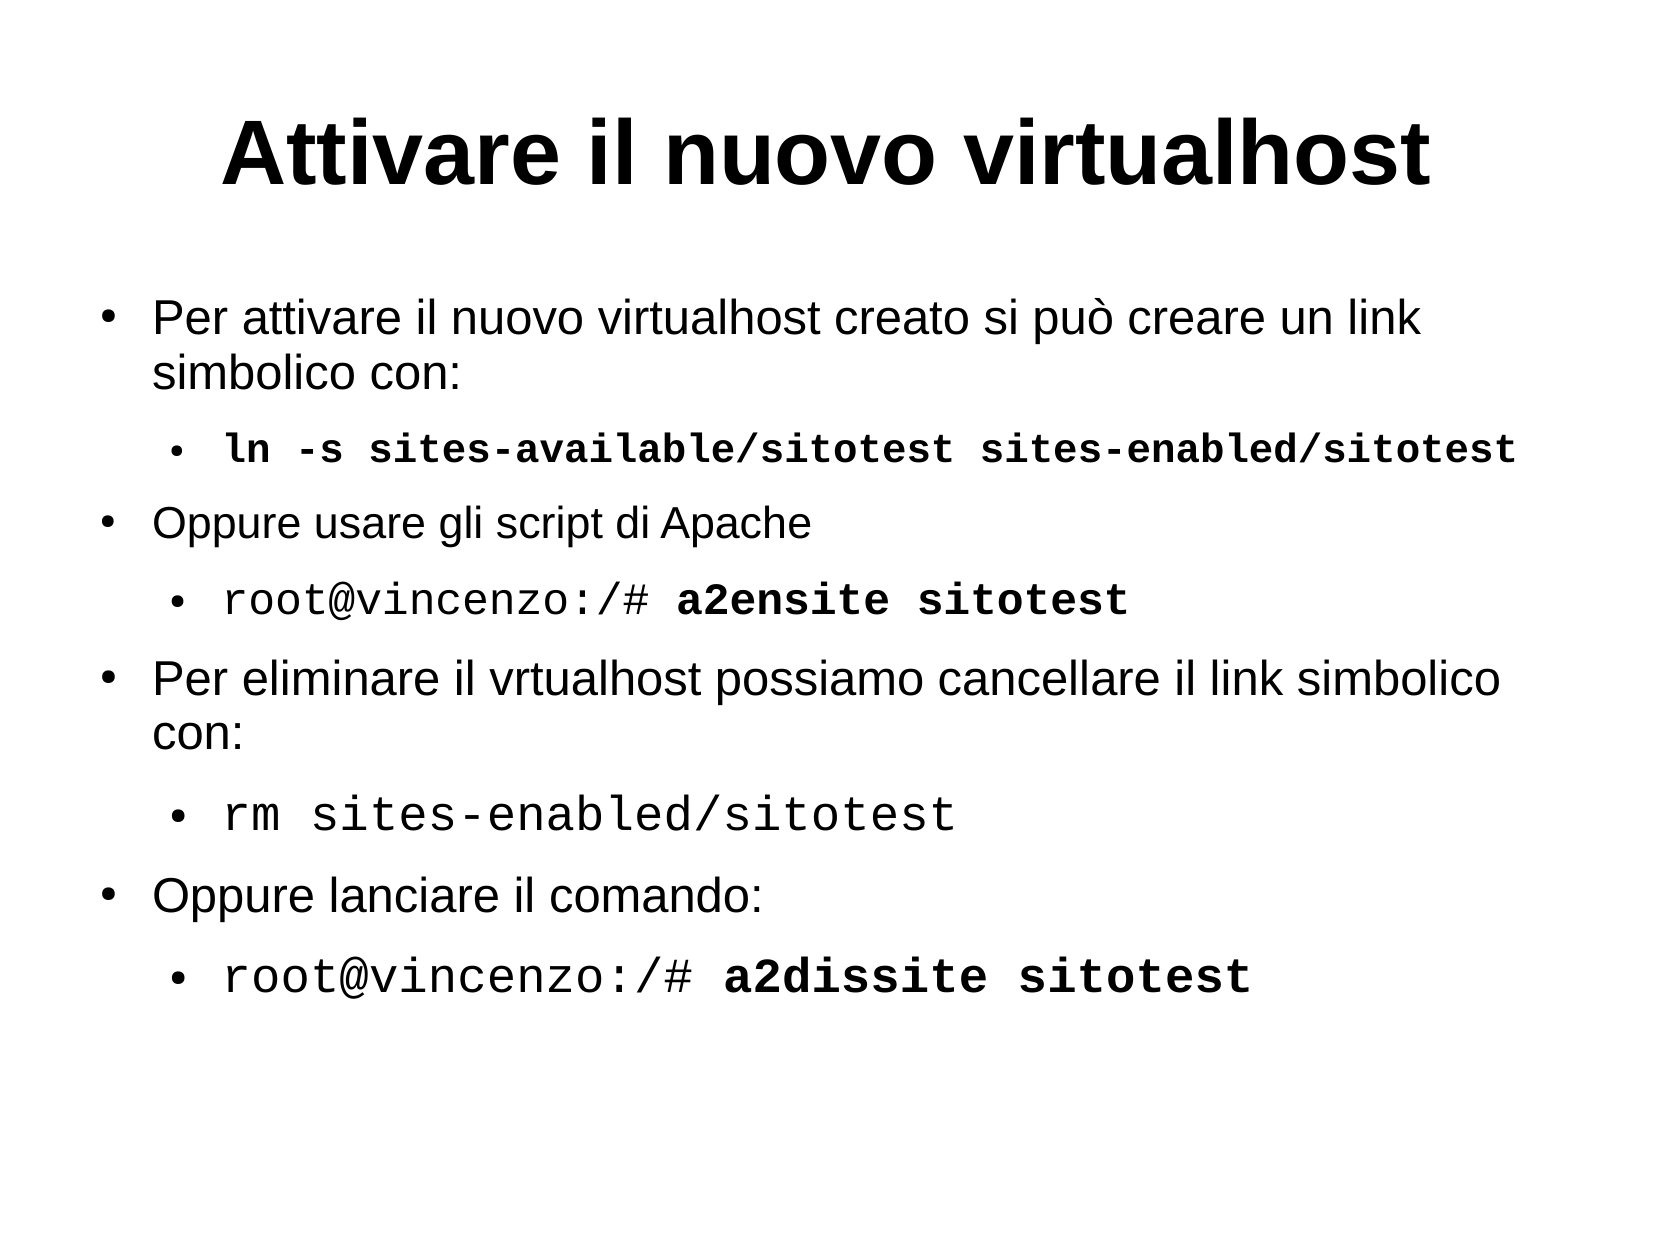

# Attivare il nuovo virtualhost
Per attivare il nuovo virtualhost creato si può creare un link simbolico con:
ln -s sites-available/sitotest sites-enabled/sitotest
Oppure usare gli script di Apache
root@vincenzo:/# a2ensite sitotest
Per eliminare il vrtualhost possiamo cancellare il link simbolico con:
rm sites-enabled/sitotest
Oppure lanciare il comando:
root@vincenzo:/# a2dissite sitotest